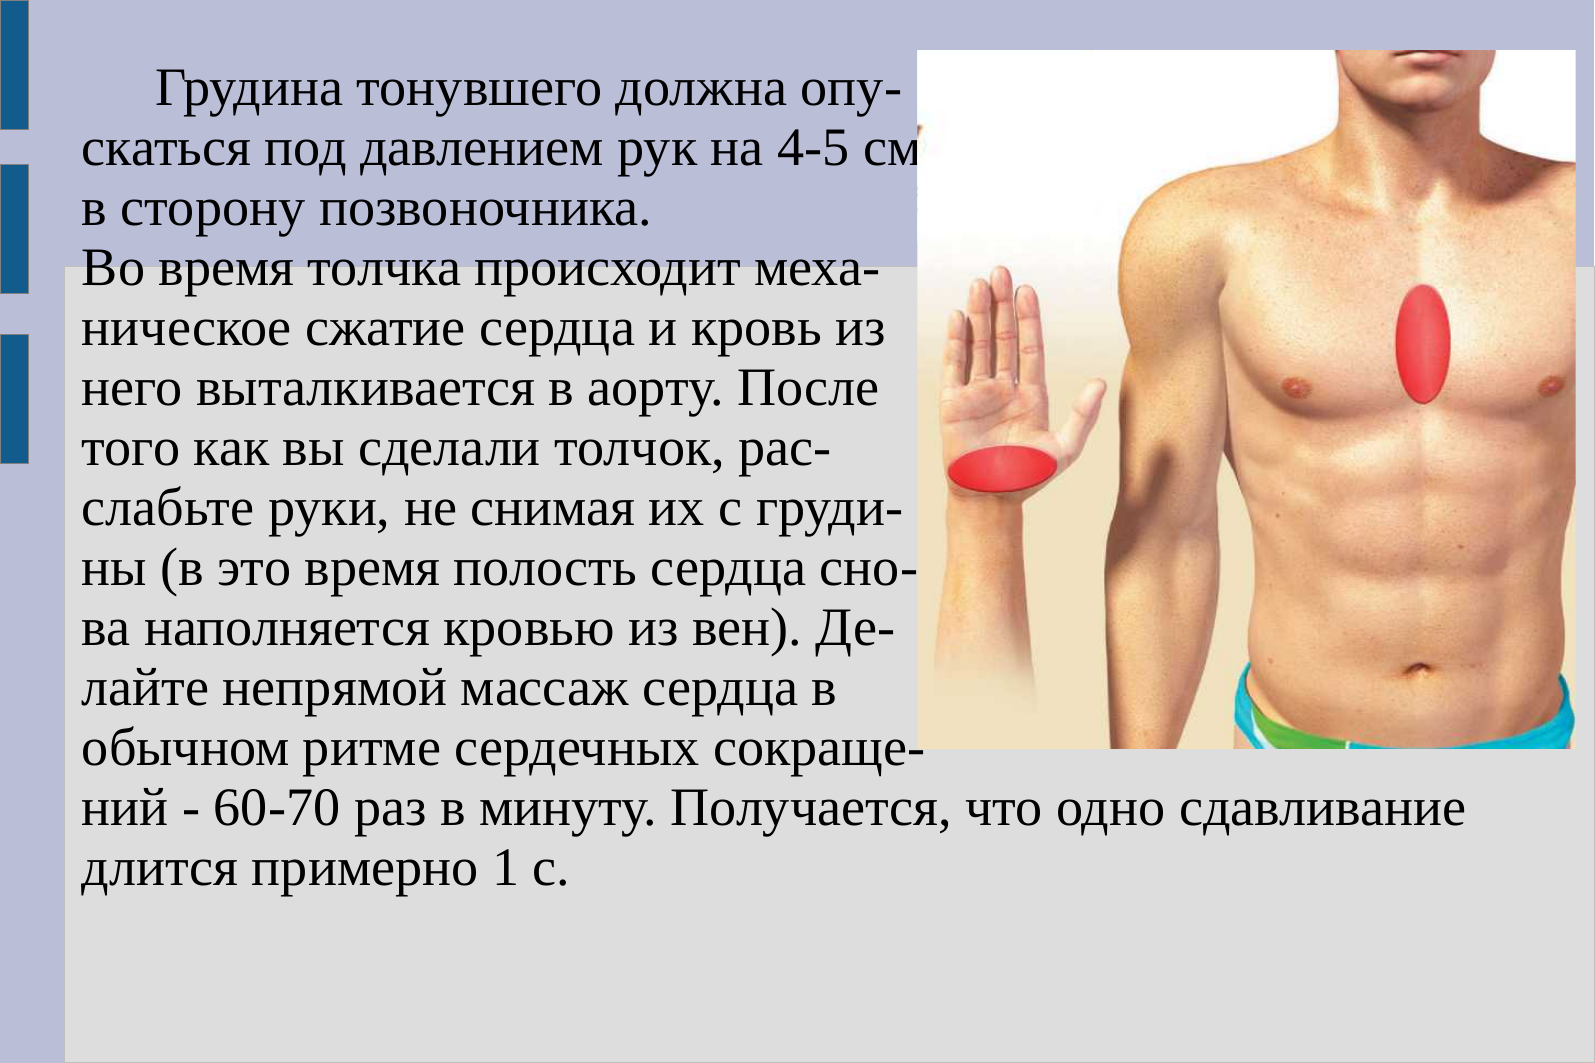

Грудина тонувшего должна опу-
скаться под давлением рук на 4-5 см
в сторону позвоночника.
Во время толчка происходит меха-
ническое сжатие сердца и кровь из
него выталкивается в аорту. После
того как вы сделали толчок, рас-
слабьте руки, не снимая их с груди-
ны (в это время полость сердца сно-
ва наполняется кровью из вен). Де-
лайте непрямой массаж сердца в
обычном ритме сердечных сокраще-
ний - 60-70 раз в минуту. Получается, что одно сдавливание длится примерно 1 с.